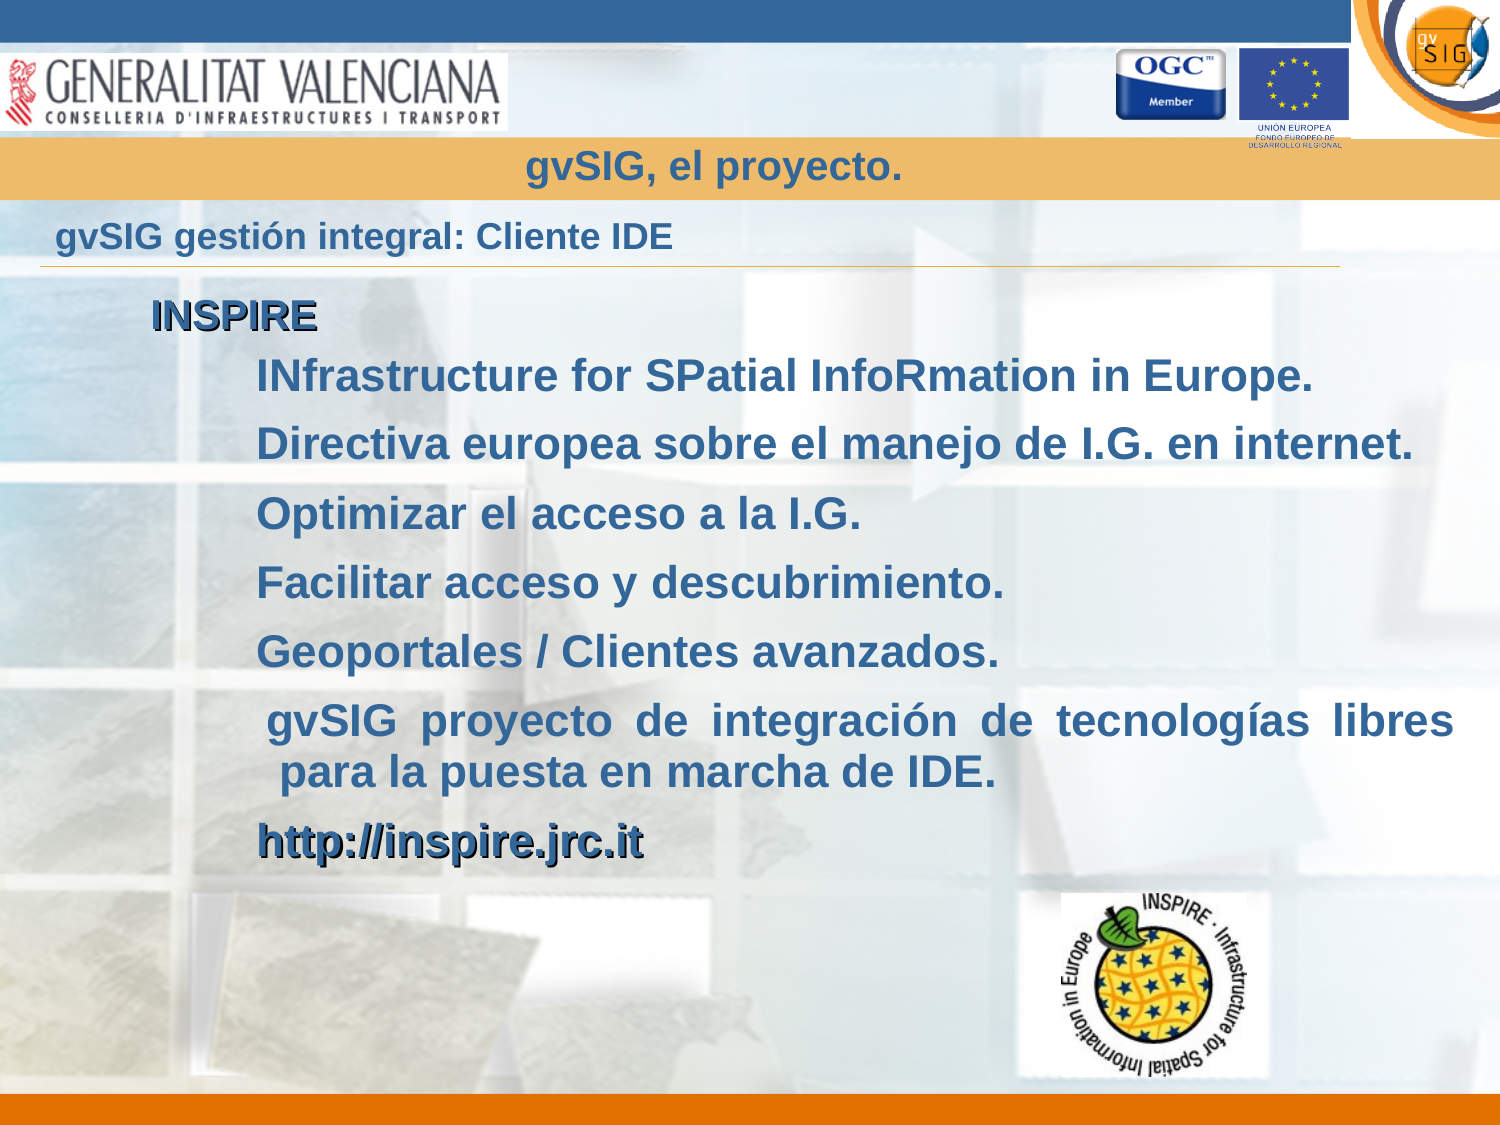

gvSIG, el proyecto.
gvSIG gestión integral: Cliente IDE
INSPIRE
 INfrastructure for SPatial InfoRmation in Europe.
 Directiva europea sobre el manejo de I.G. en internet.
 Optimizar el acceso a la I.G.
 Facilitar acceso y descubrimiento.
 Geoportales / Clientes avanzados.
 gvSIG proyecto de integración de tecnologías libres para la puesta en marcha de IDE.
 http://inspire.jrc.it